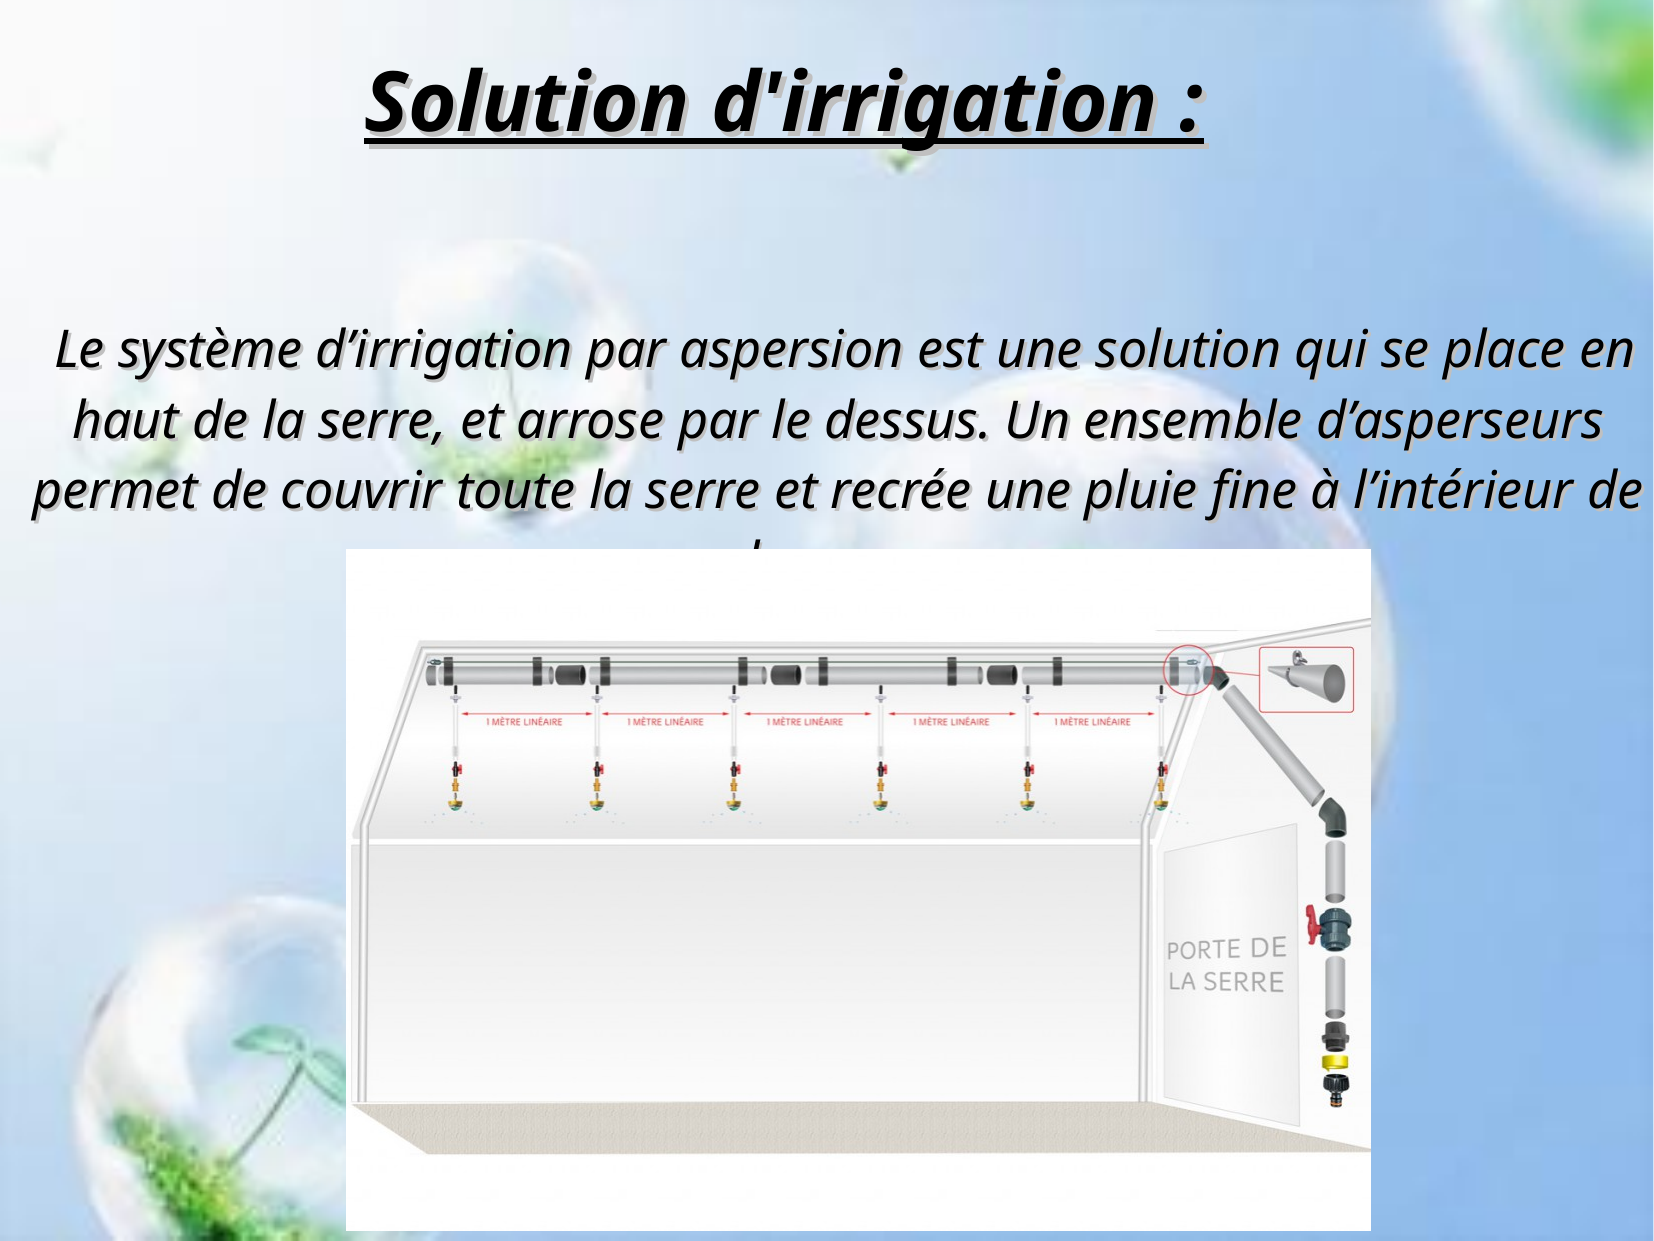

Solution d'irrigation :
#
 Le système d’irrigation par aspersion est une solution qui se place en haut de la serre, et arrose par le dessus. Un ensemble d’asperseurs permet de couvrir toute la serre et recrée une pluie fine à l’intérieur de la serre.